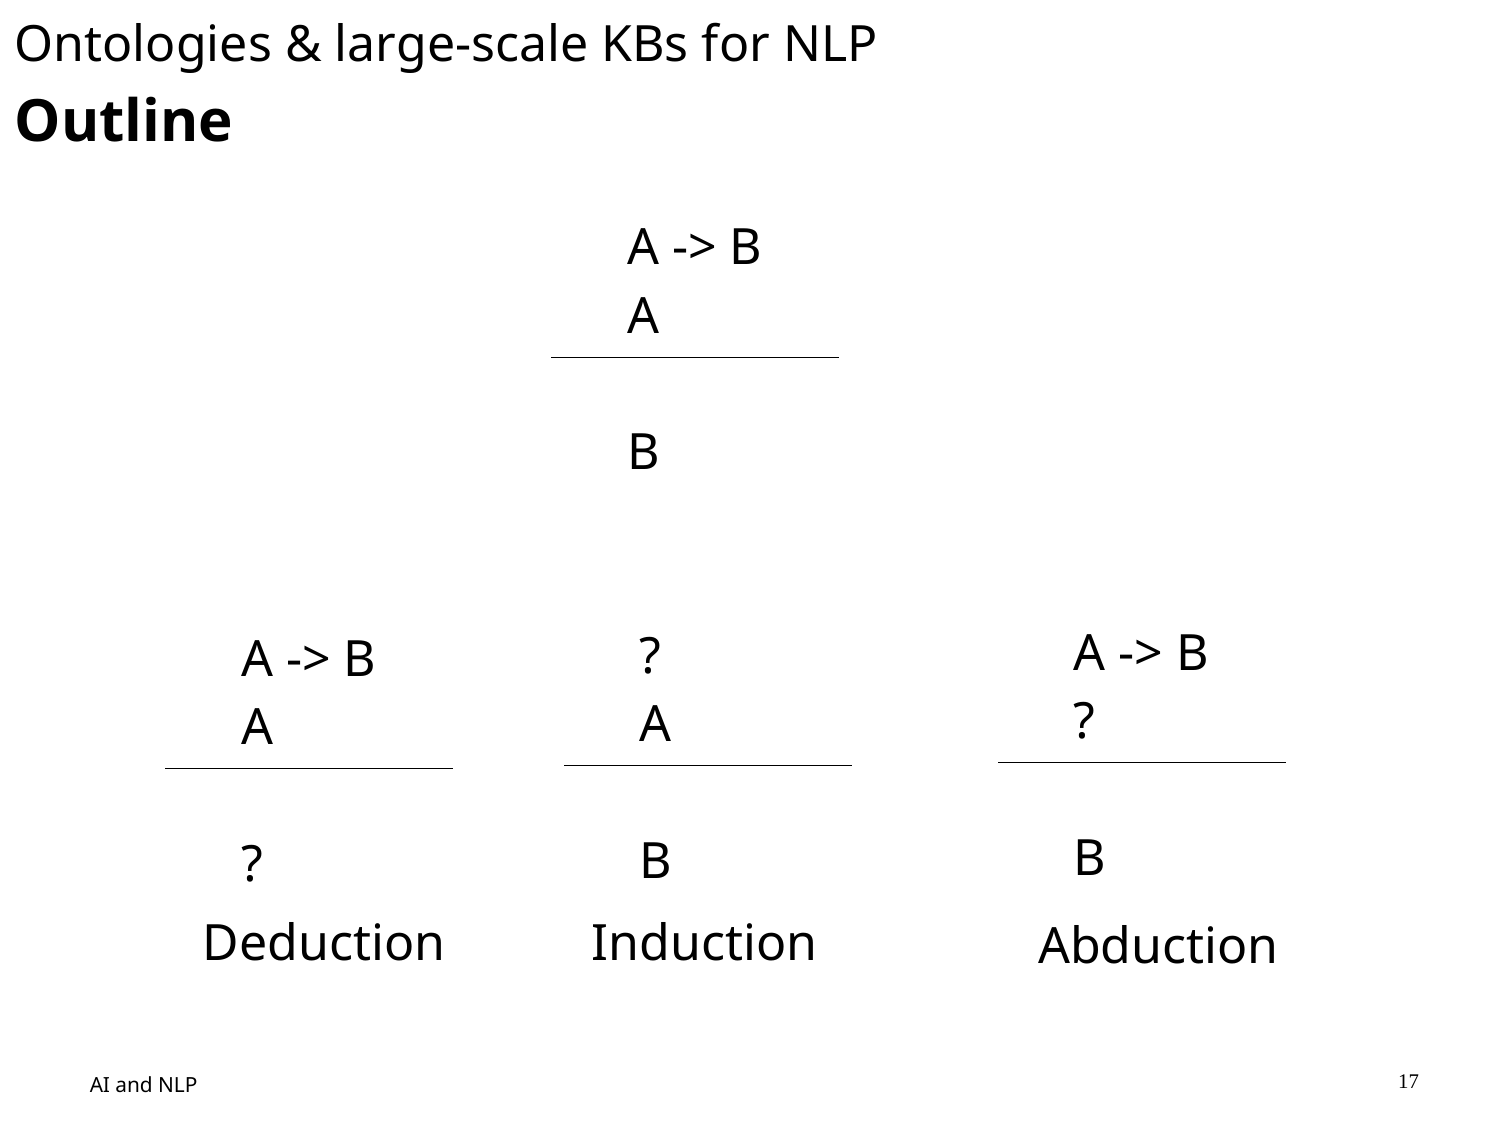

# Ontologies & large-scale KBs for NLP Outline
A -> B
A
B
A -> B
?
B
?
A
B
A -> B
A
?
Deduction
Induction
Abduction
17